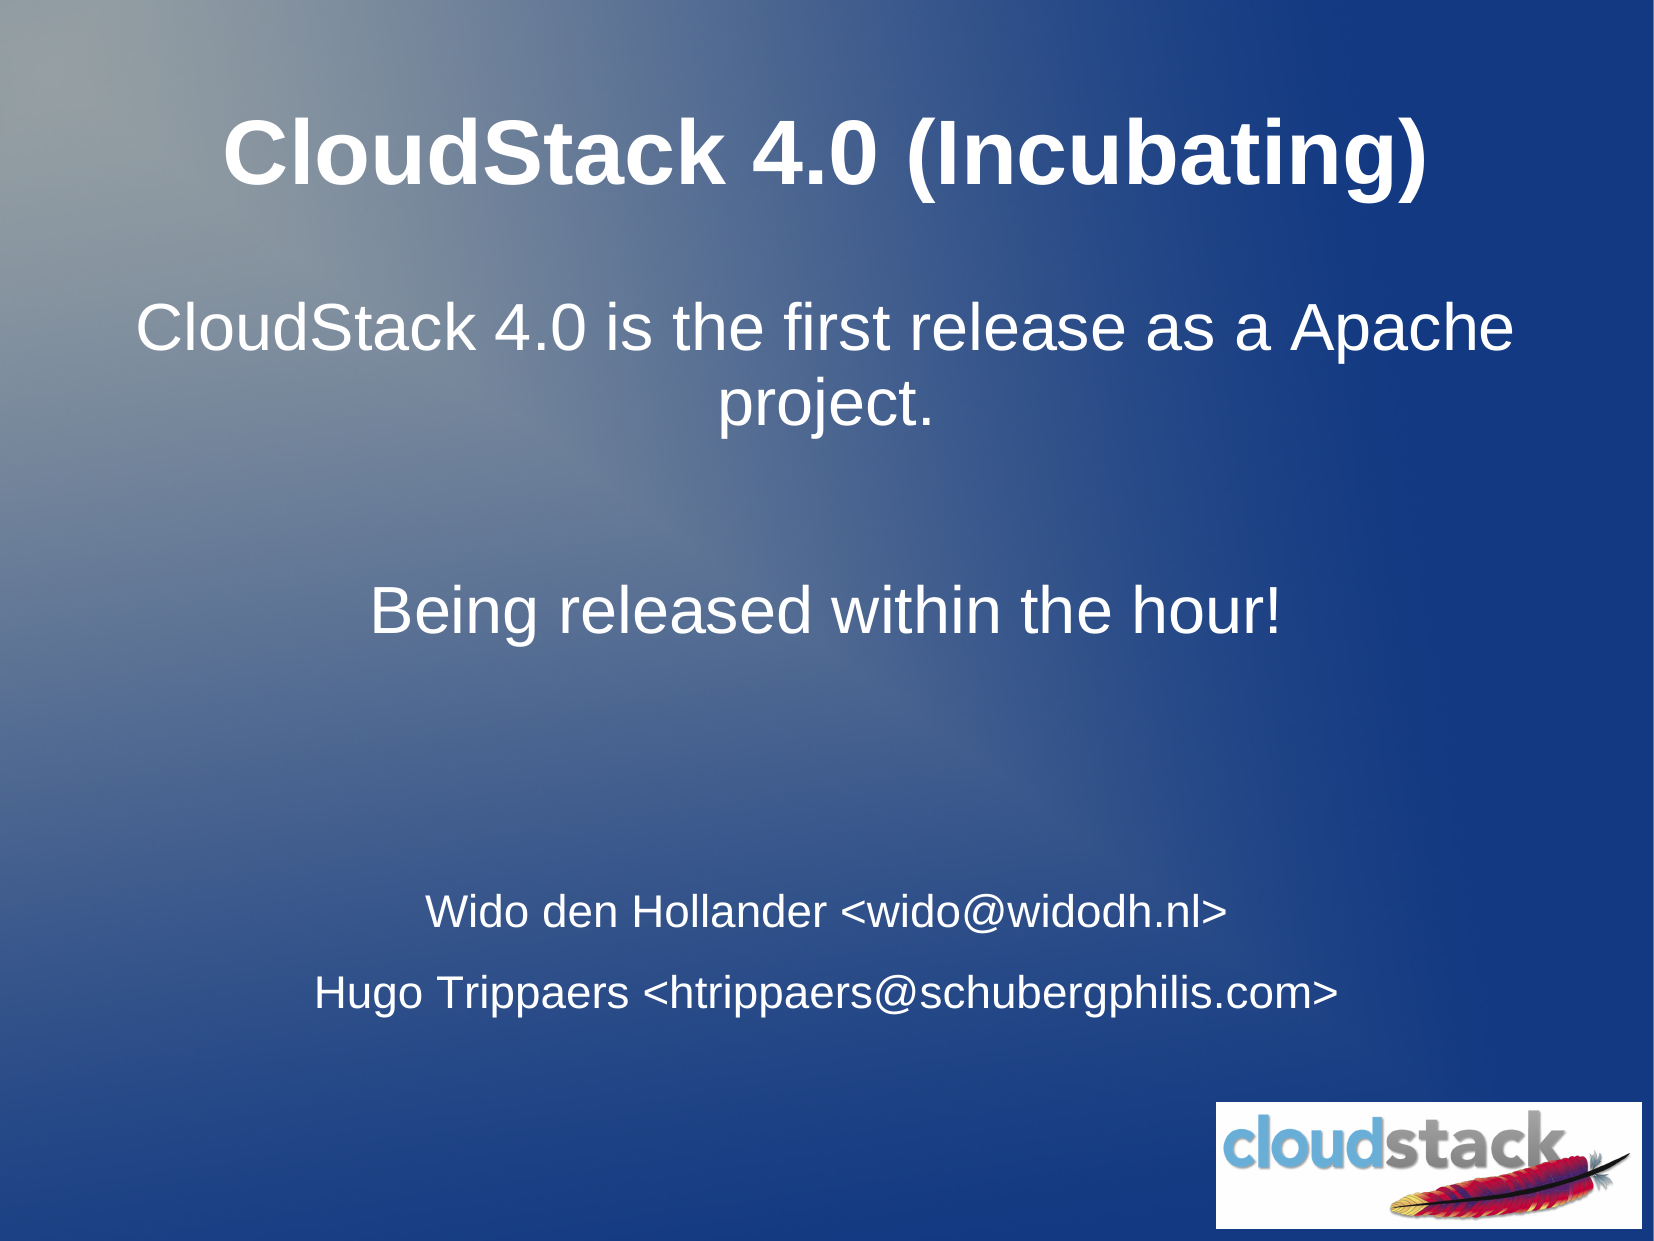

# CloudStack 4.0 (Incubating)
CloudStack 4.0 is the first release as a Apache project.
Being released within the hour!
Wido den Hollander <wido@widodh.nl>
Hugo Trippaers <htrippaers@schubergphilis.com>